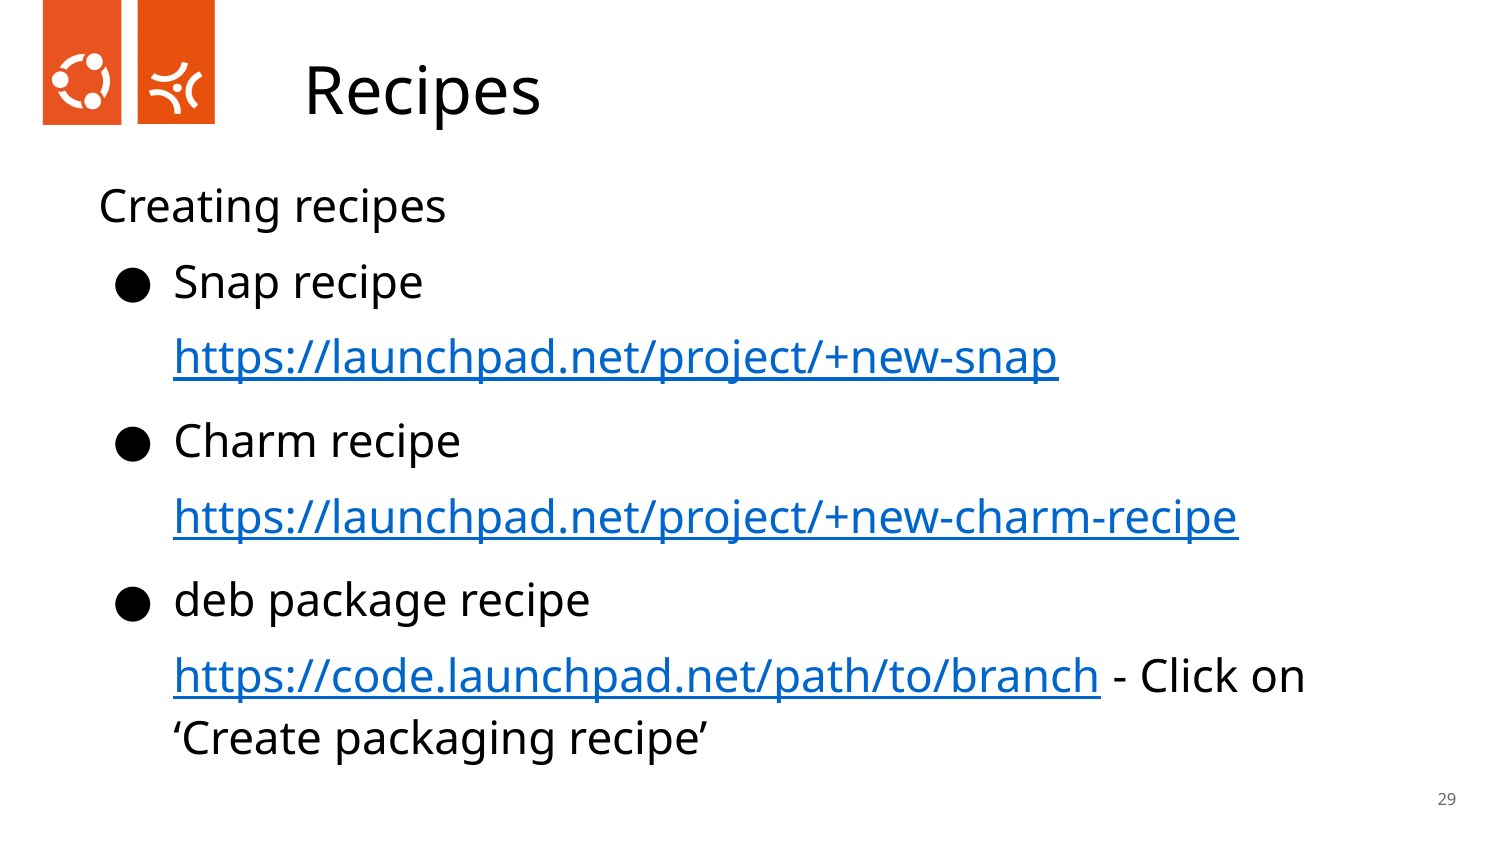

Recipes
# Creating recipes
Snap recipe
https://launchpad.net/project/+new-snap
Charm recipe
https://launchpad.net/project/+new-charm-recipe
deb package recipe
https://code.launchpad.net/path/to/branch - Click on ‘Create packaging recipe’